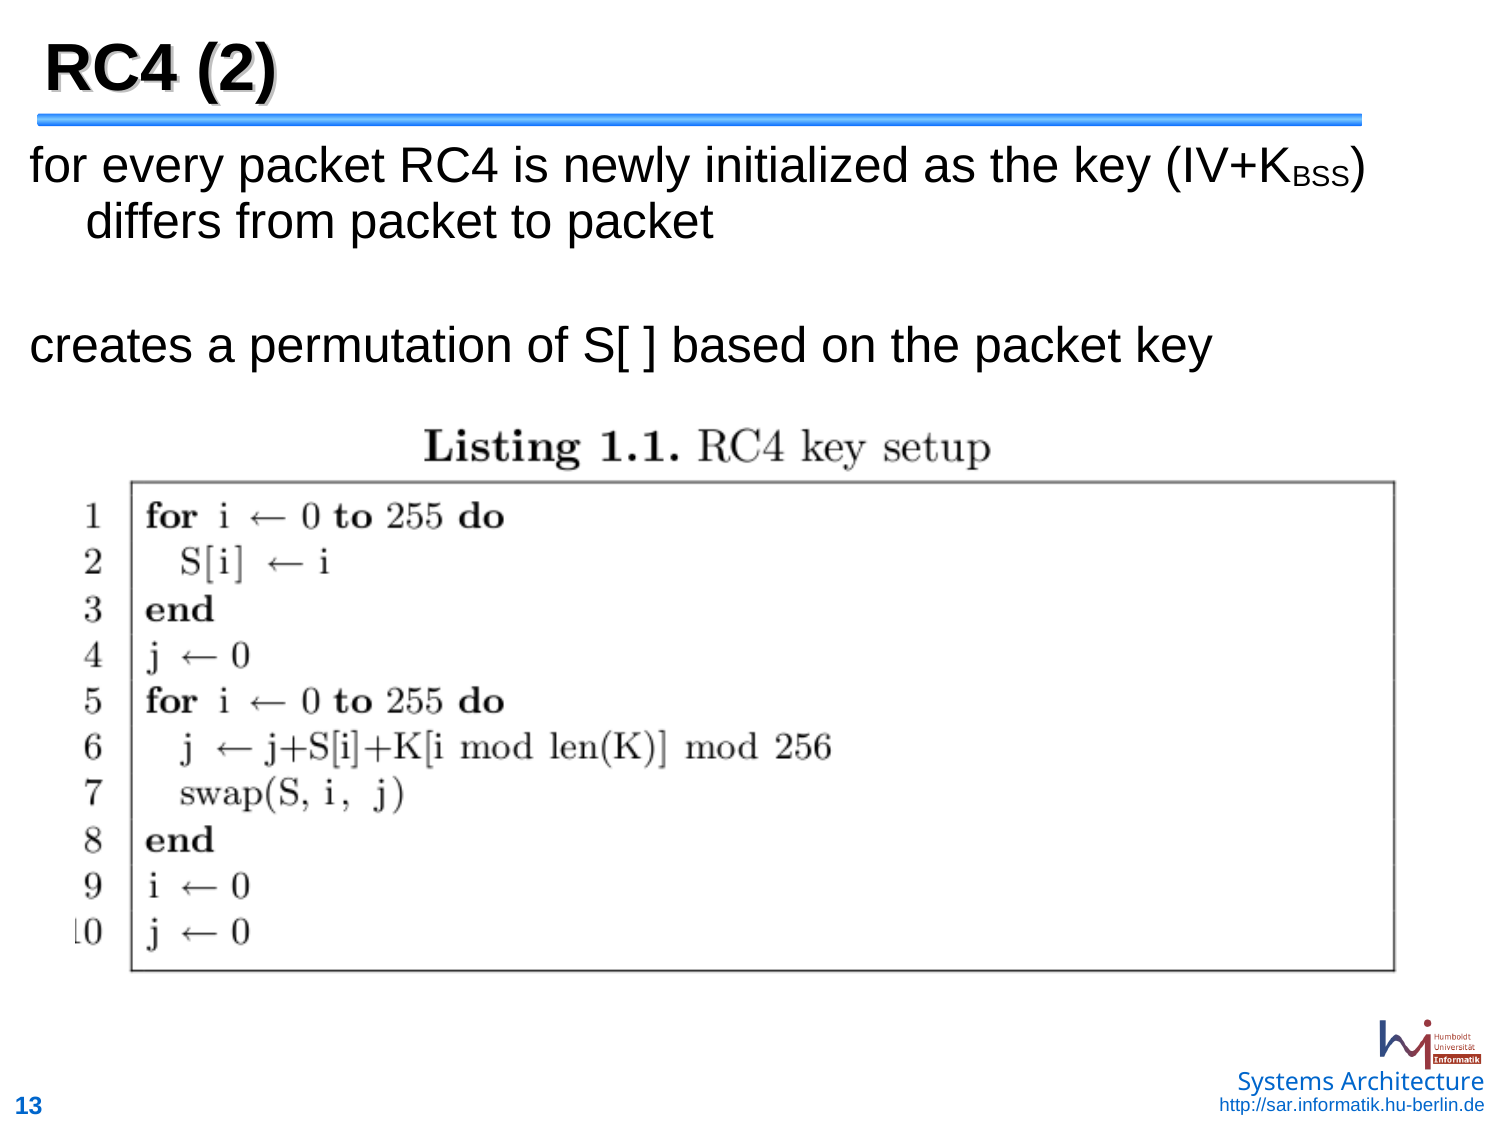

# RC4 (2)
for every packet RC4 is newly initialized as the key (IV+KBSS) differs from packet to packet
creates a permutation of S[ ] based on the packet key